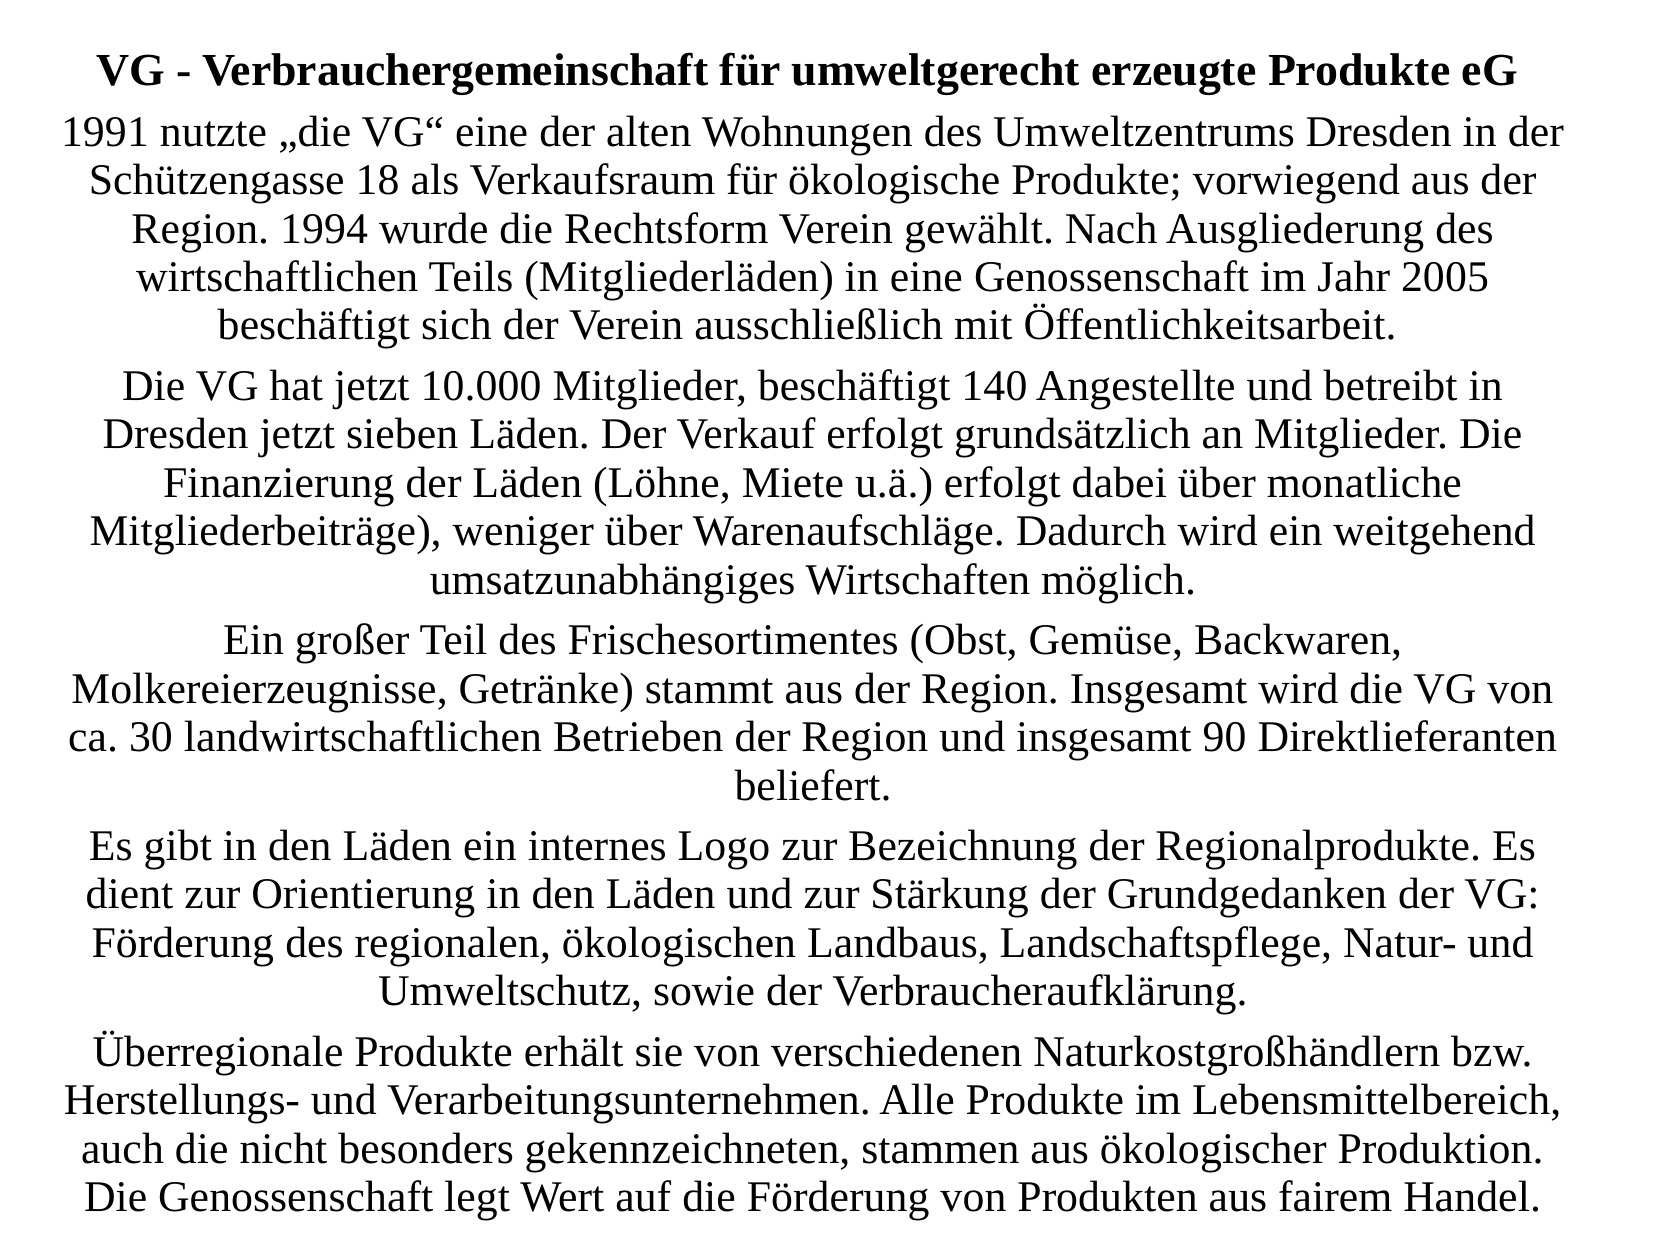

VG - Verbrauchergemeinschaft für umweltgerecht erzeugte Produkte eG
1991 nutzte „die VG“ eine der alten Wohnungen des Umweltzentrums Dresden in der Schützengasse 18 als Verkaufsraum für ökologische Produkte; vorwiegend aus der Region. 1994 wurde die Rechtsform Verein gewählt. Nach Ausgliederung des wirtschaftlichen Teils (Mitgliederläden) in eine Genossenschaft im Jahr 2005 beschäftigt sich der Verein ausschließlich mit Öffentlichkeitsarbeit.
Die VG hat jetzt 10.000 Mitglieder, beschäftigt 140 Angestellte und betreibt in Dresden jetzt sieben Läden. Der Verkauf erfolgt grundsätzlich an Mitglieder. Die Finanzierung der Läden (Löhne, Miete u.ä.) erfolgt dabei über monatliche Mitgliederbeiträge), weniger über Warenaufschläge. Dadurch wird ein weitgehend umsatzunabhängiges Wirtschaften möglich.
Ein großer Teil des Frischesortimentes (Obst, Gemüse, Backwaren, Molkereierzeugnisse, Getränke) stammt aus der Region. Insgesamt wird die VG von ca. 30 landwirtschaftlichen Betrieben der Region und insgesamt 90 Direktlieferanten beliefert.
Es gibt in den Läden ein internes Logo zur Bezeichnung der Regionalprodukte. Es dient zur Orientierung in den Läden und zur Stärkung der Grundgedanken der VG: Förderung des regionalen, ökologischen Landbaus, Landschaftspflege, Natur- und Umweltschutz, sowie der Verbraucheraufklärung.
Überregionale Produkte erhält sie von verschiedenen Naturkostgroßhändlern bzw. Herstellungs- und Verarbeitungsunternehmen. Alle Produkte im Lebensmittelbereich, auch die nicht besonders gekennzeichneten, stammen aus ökologischer Produktion. Die Genossenschaft legt Wert auf die Förderung von Produkten aus fairem Handel.